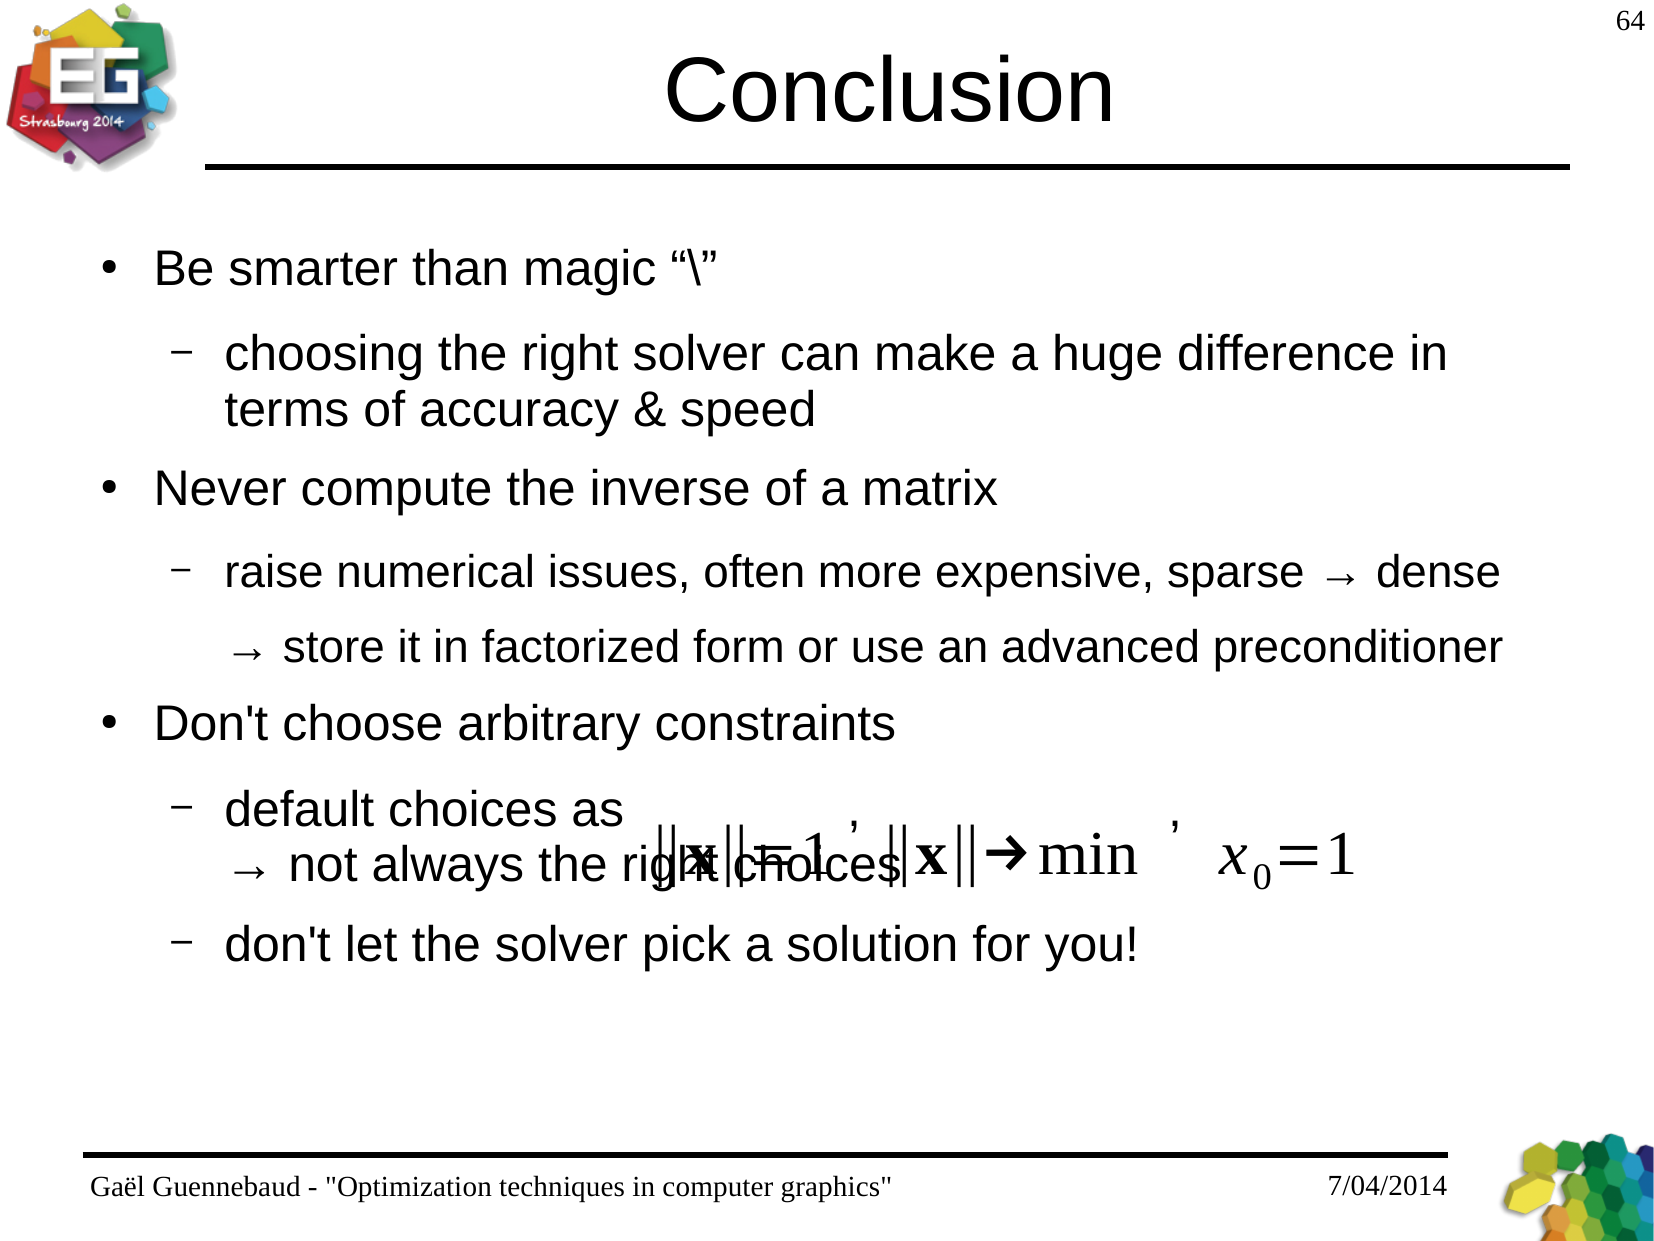

64
# Conclusion
Be smarter than magic “\”
choosing the right solver can make a huge difference in terms of accuracy & speed
Never compute the inverse of a matrix
raise numerical issues, often more expensive, sparse → dense
→ store it in factorized form or use an advanced preconditioner
Don't choose arbitrary constraints
default choices as , ,
→ not always the right choices
don't let the solver pick a solution for you!
7/04/2014
Gaël Guennebaud - "Optimization techniques in computer graphics"